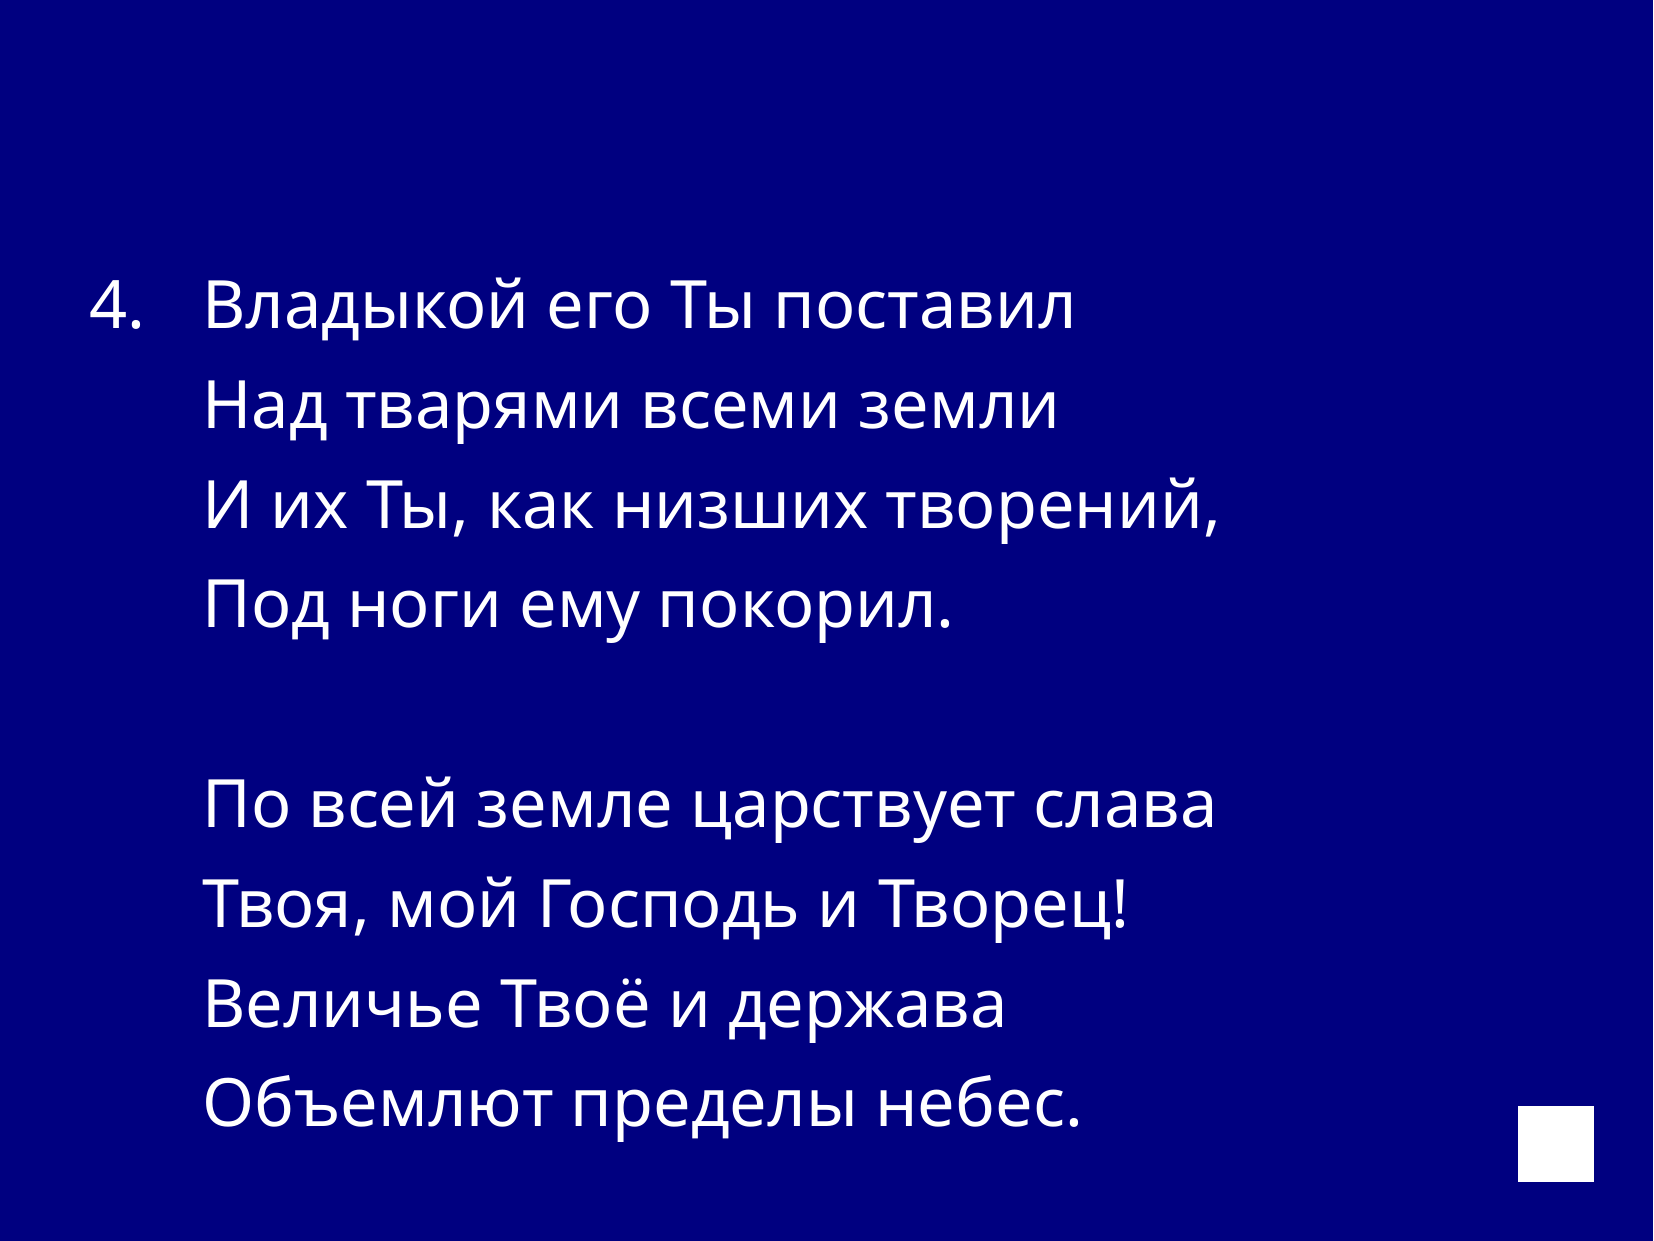

4.	Владыкой его Ты поставил
	Над тварями всеми земли
	И их Ты, как низших творений,
	Под ноги ему покорил.
	По всей земле царствует слава
	Твоя, мой Господь и Творец!
	Величье Твоё и держава
	Объемлют пределы небес.